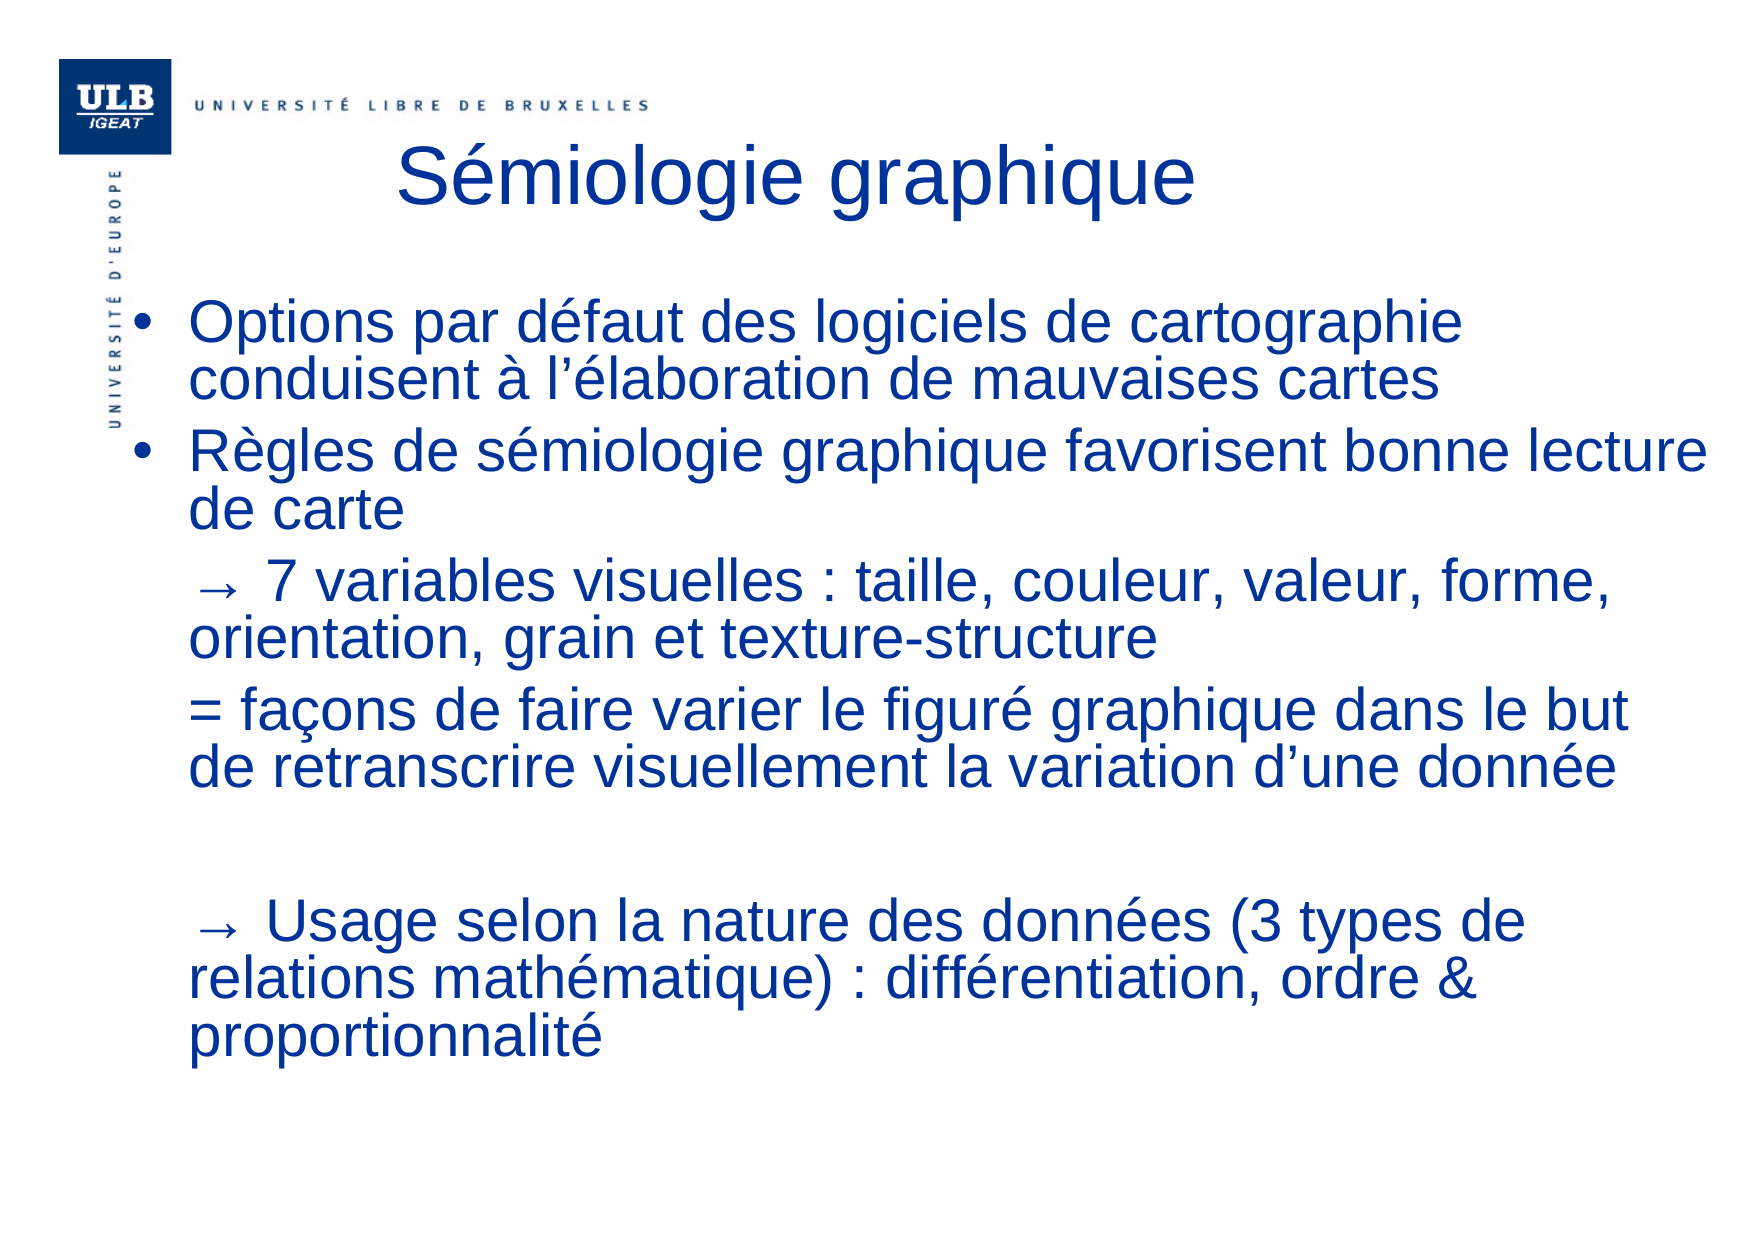

# Sémiologie graphique
Options par défaut des logiciels de cartographie conduisent à l’élaboration de mauvaises cartes
Règles de sémiologie graphique favorisent bonne lecture de carte
→ 7 variables visuelles : taille, couleur, valeur, forme, orientation, grain et texture-structure
= façons de faire varier le figuré graphique dans le but de retranscrire visuellement la variation d’une donnée
→ Usage selon la nature des données (3 types de relations mathématique) : différentiation, ordre & proportionnalité